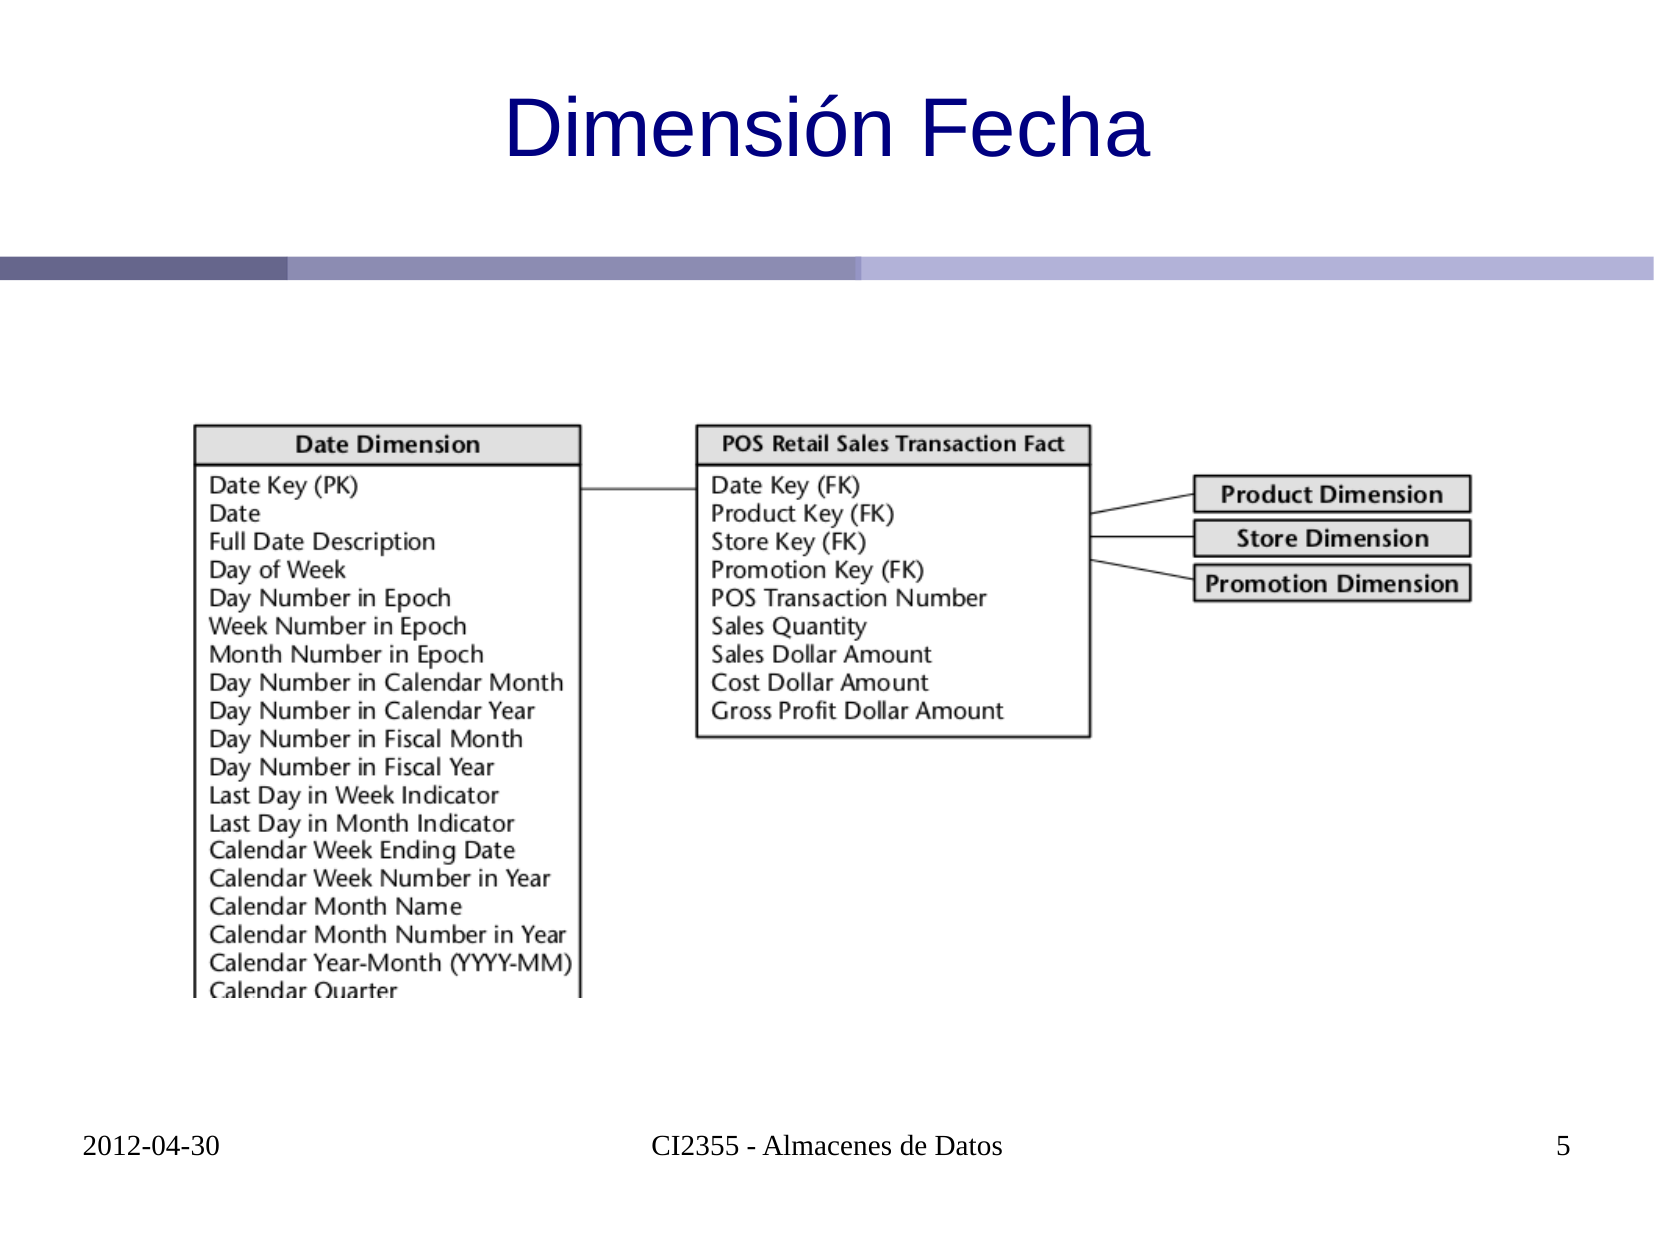

# Dimensión Fecha
2012-04-30
CI2355 - Almacenes de Datos
5